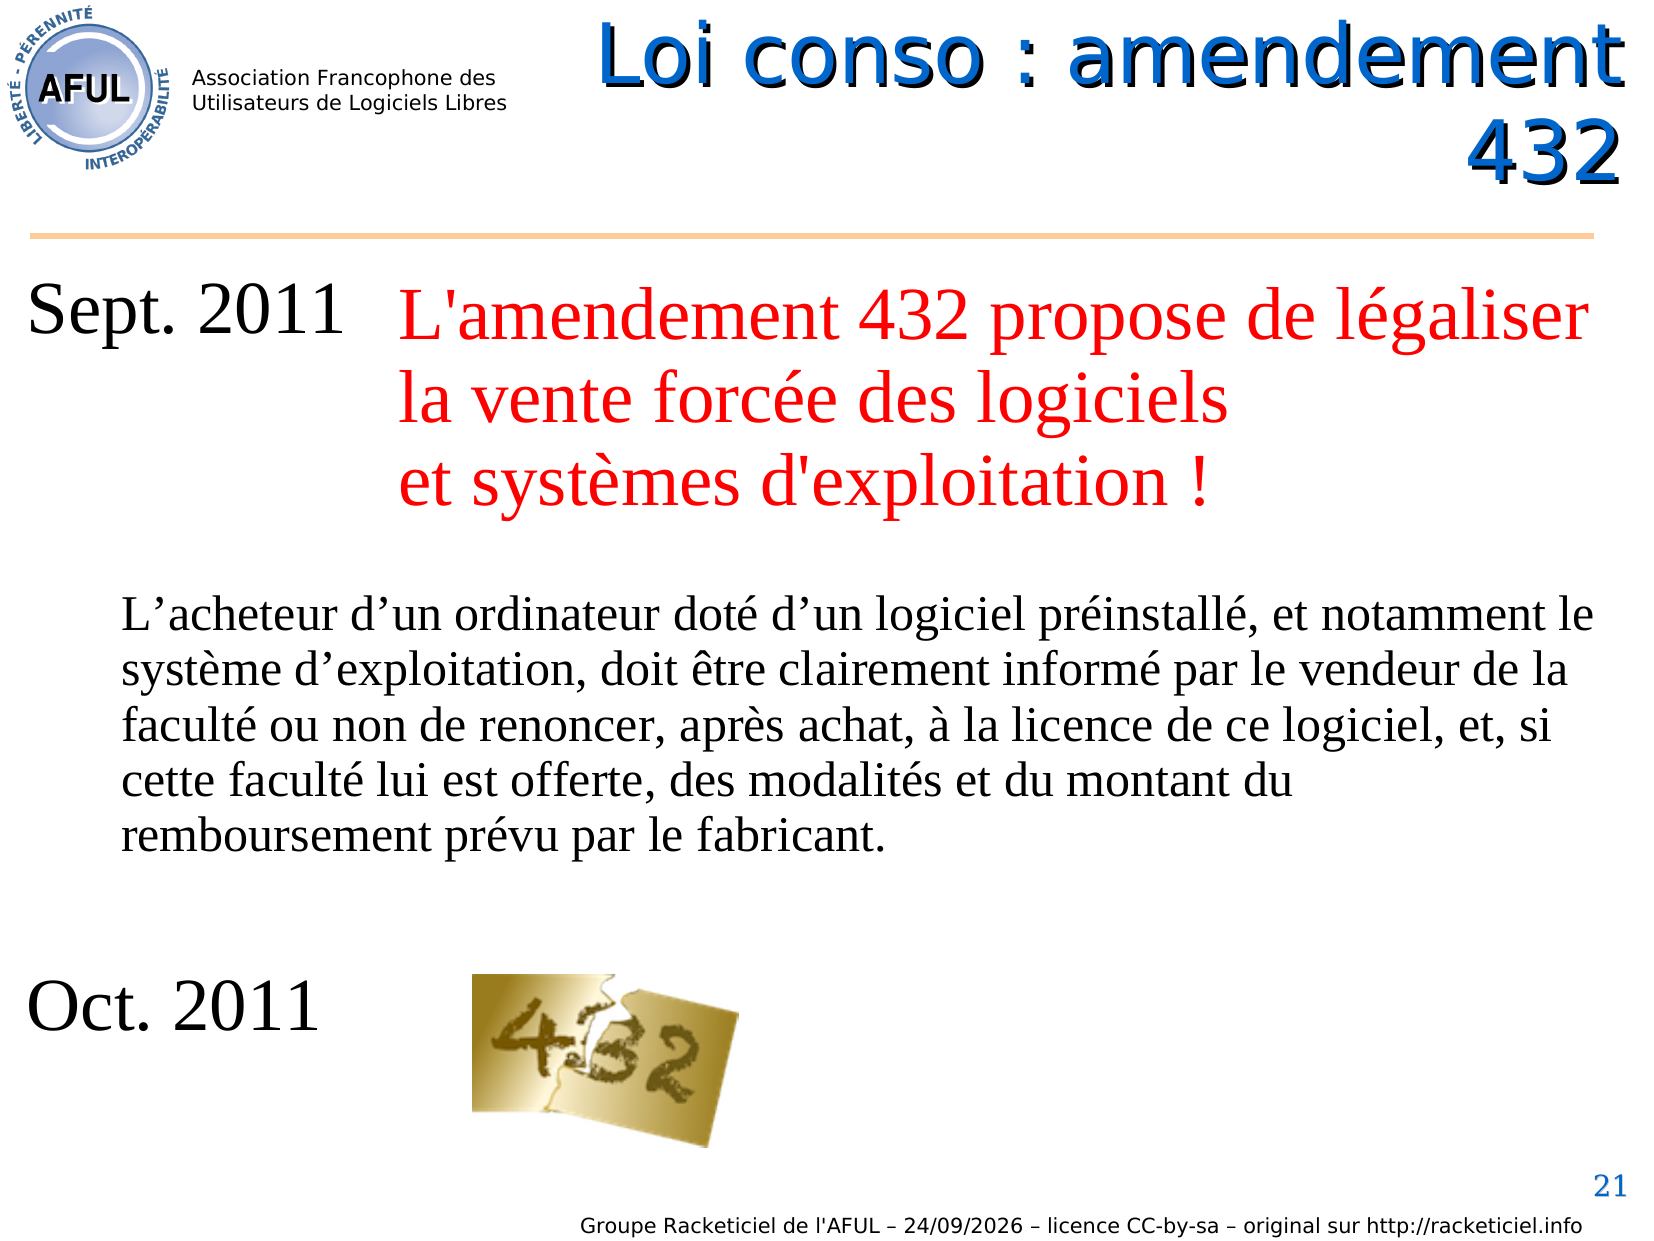

# Loi conso : amendement 432
Sept. 2011
L'amendement 432 propose de légaliser
la vente forcée des logiciels
et systèmes d'exploitation !
L’acheteur d’un ordinateur doté d’un logiciel préinstallé, et notamment le système d’exploitation, doit être clairement informé par le vendeur de la faculté ou non de renoncer, après achat, à la licence de ce logiciel, et, si cette faculté lui est offerte, des modalités et du montant du remboursement prévu par le fabricant.
Oct. 2011
21